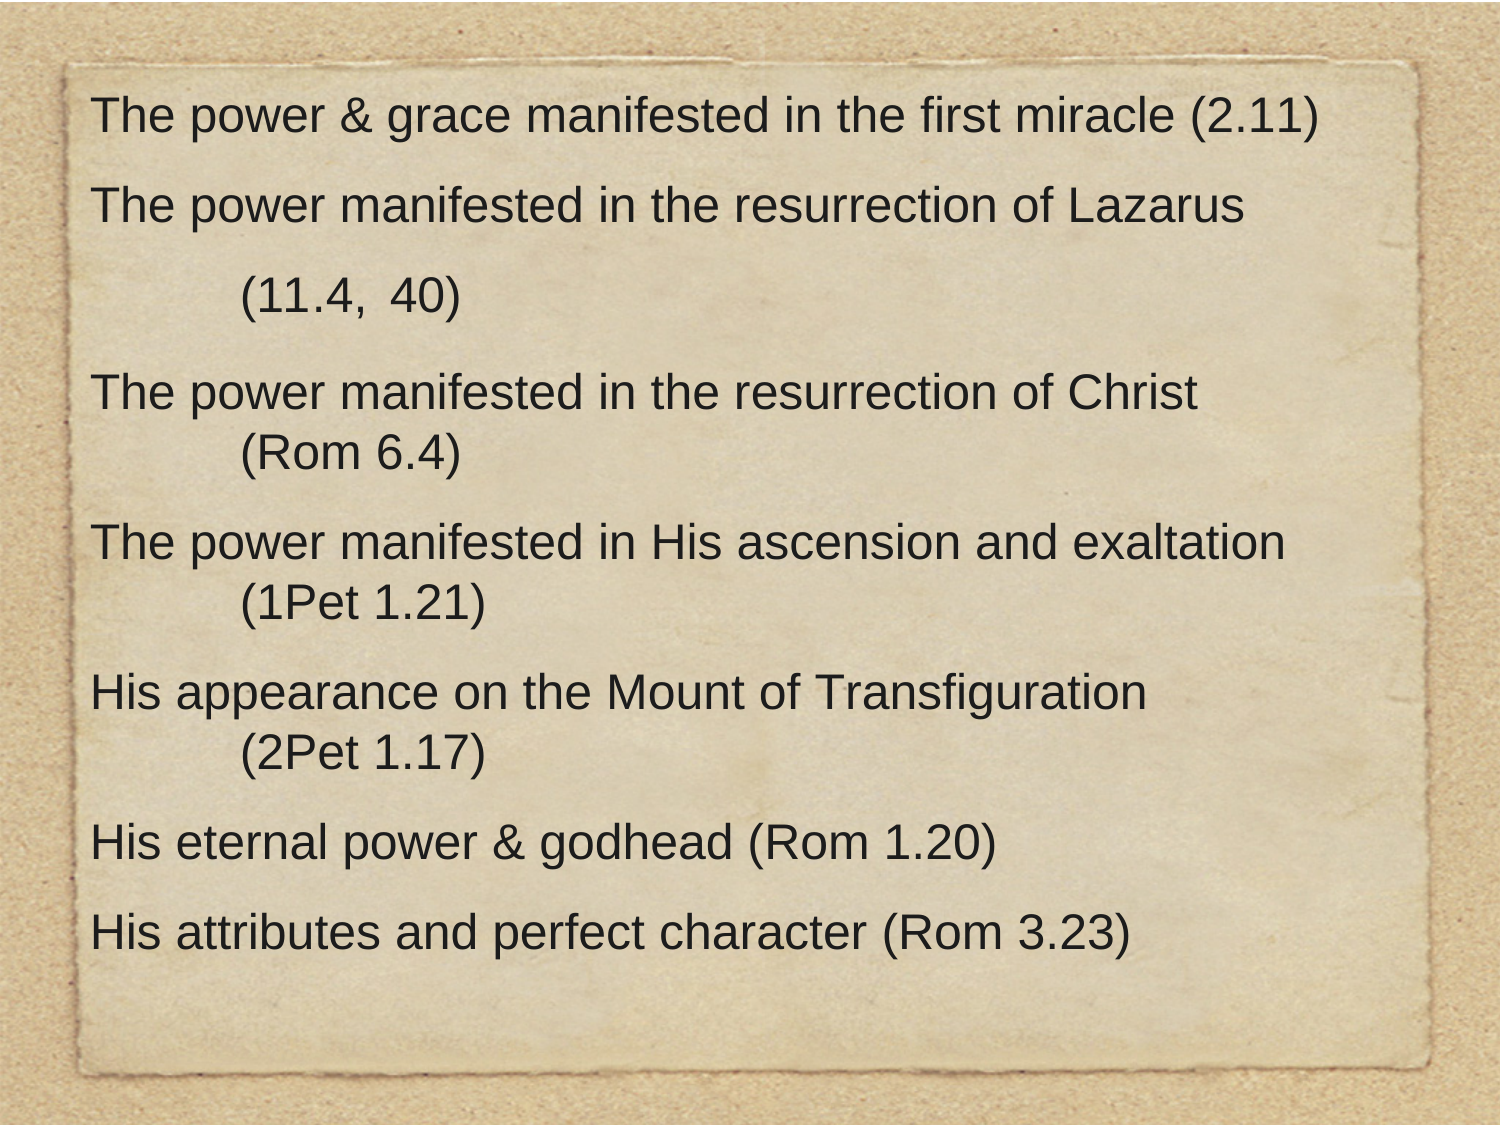

The power & grace manifested in the first miracle (2.11)
The power manifested in the resurrection of Lazarus
	(11.4, 	40)
The power manifested in the resurrection of Christ
	(Rom 6.4)
The power manifested in His ascension and exaltation 	(1Pet 1.21)
His appearance on the Mount of Transfiguration 		(2Pet 1.17)
His eternal power & godhead (Rom 1.20)
His attributes and perfect character (Rom 3.23)